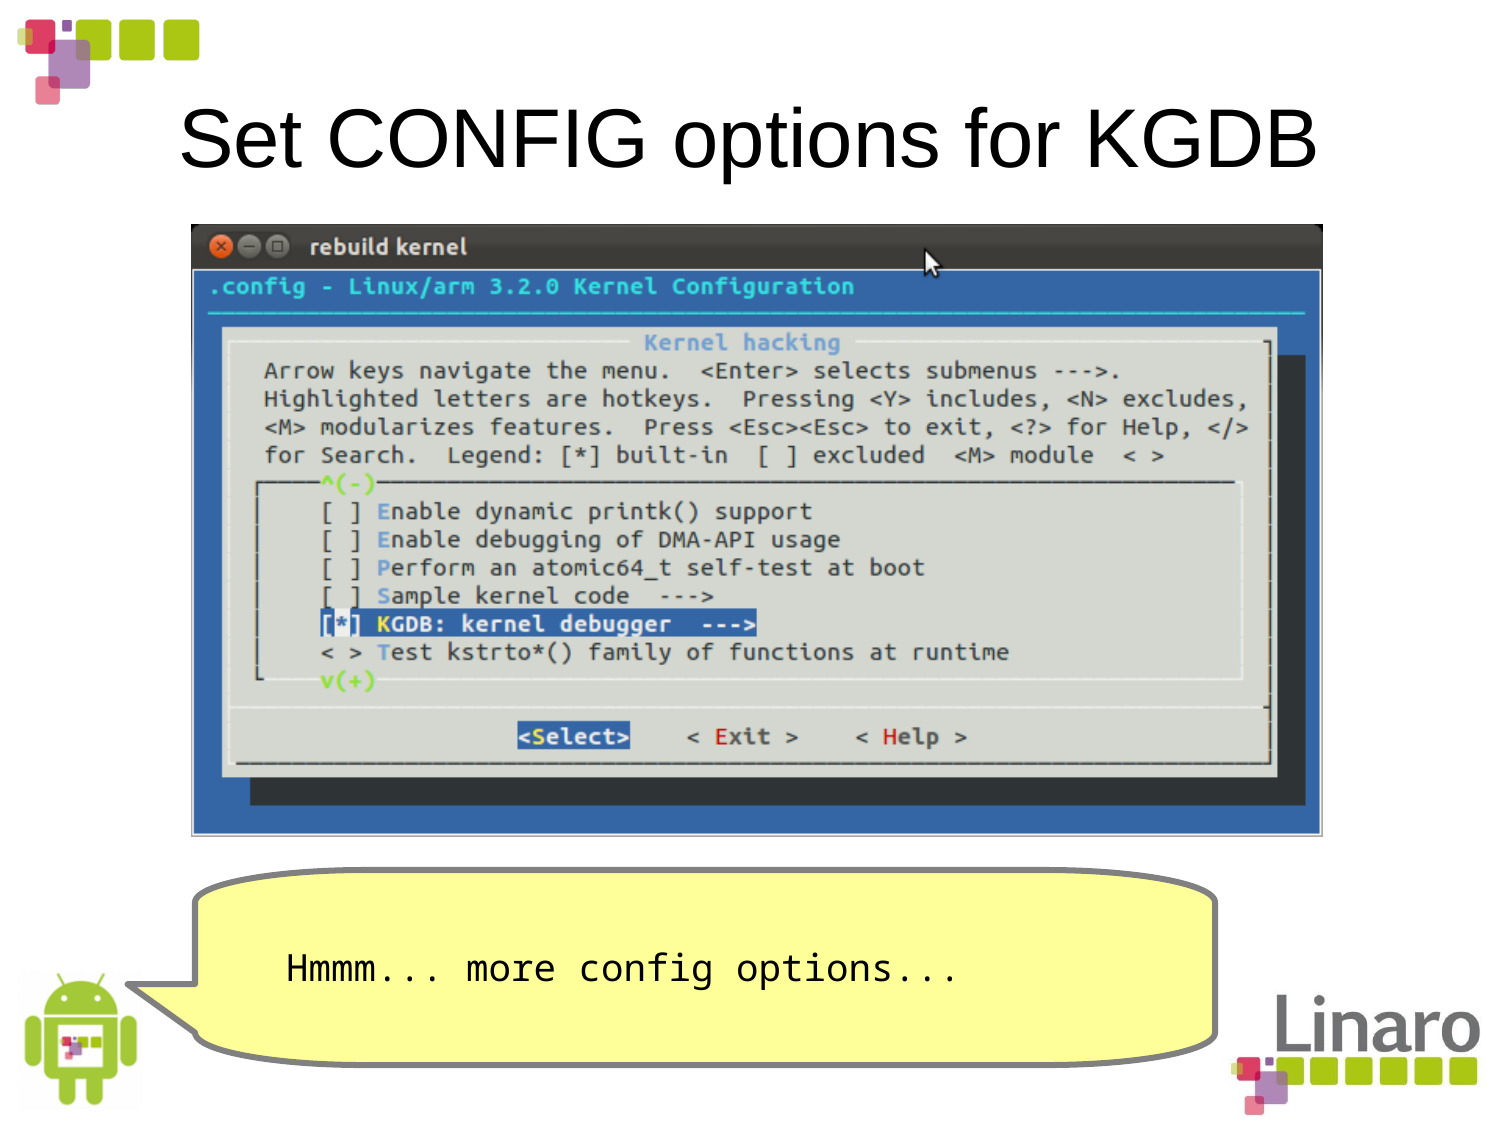

# Set CONFIG options for KGDB
Hmmm... more config options...